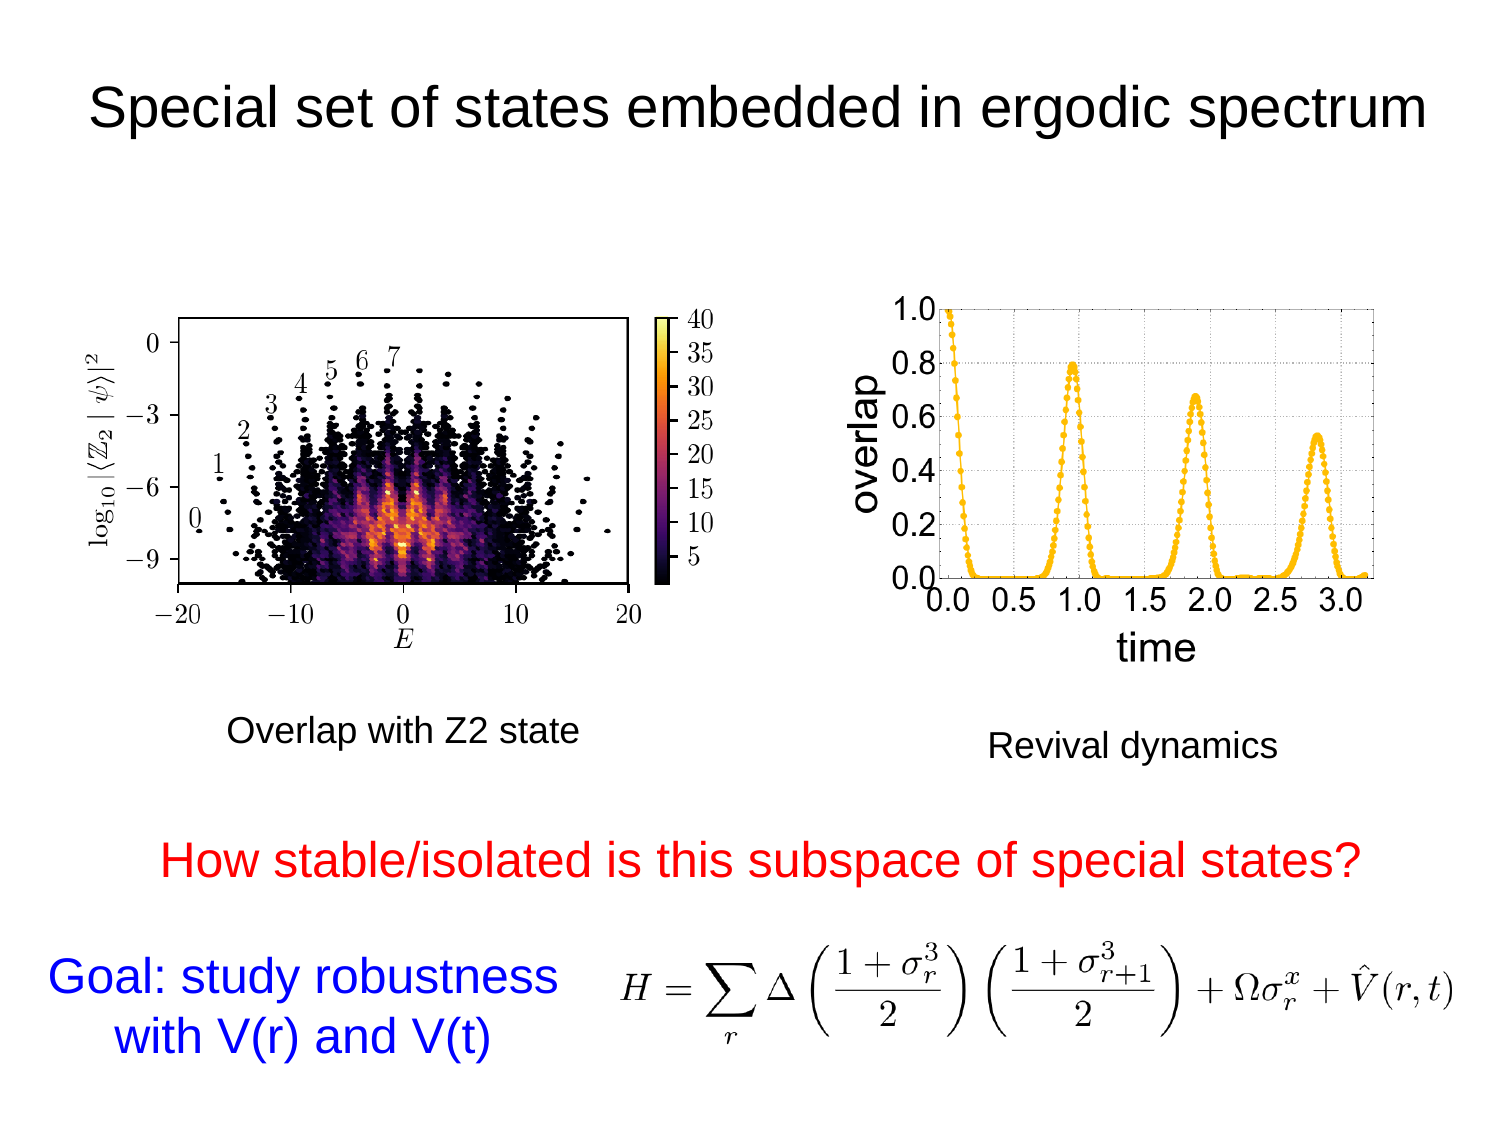

# Special set of states embedded in ergodic spectrum
Overlap with Z2 state
Revival dynamics
How stable/isolated is this subspace of special states?
Goal: study robustness with V(r) and V(t)